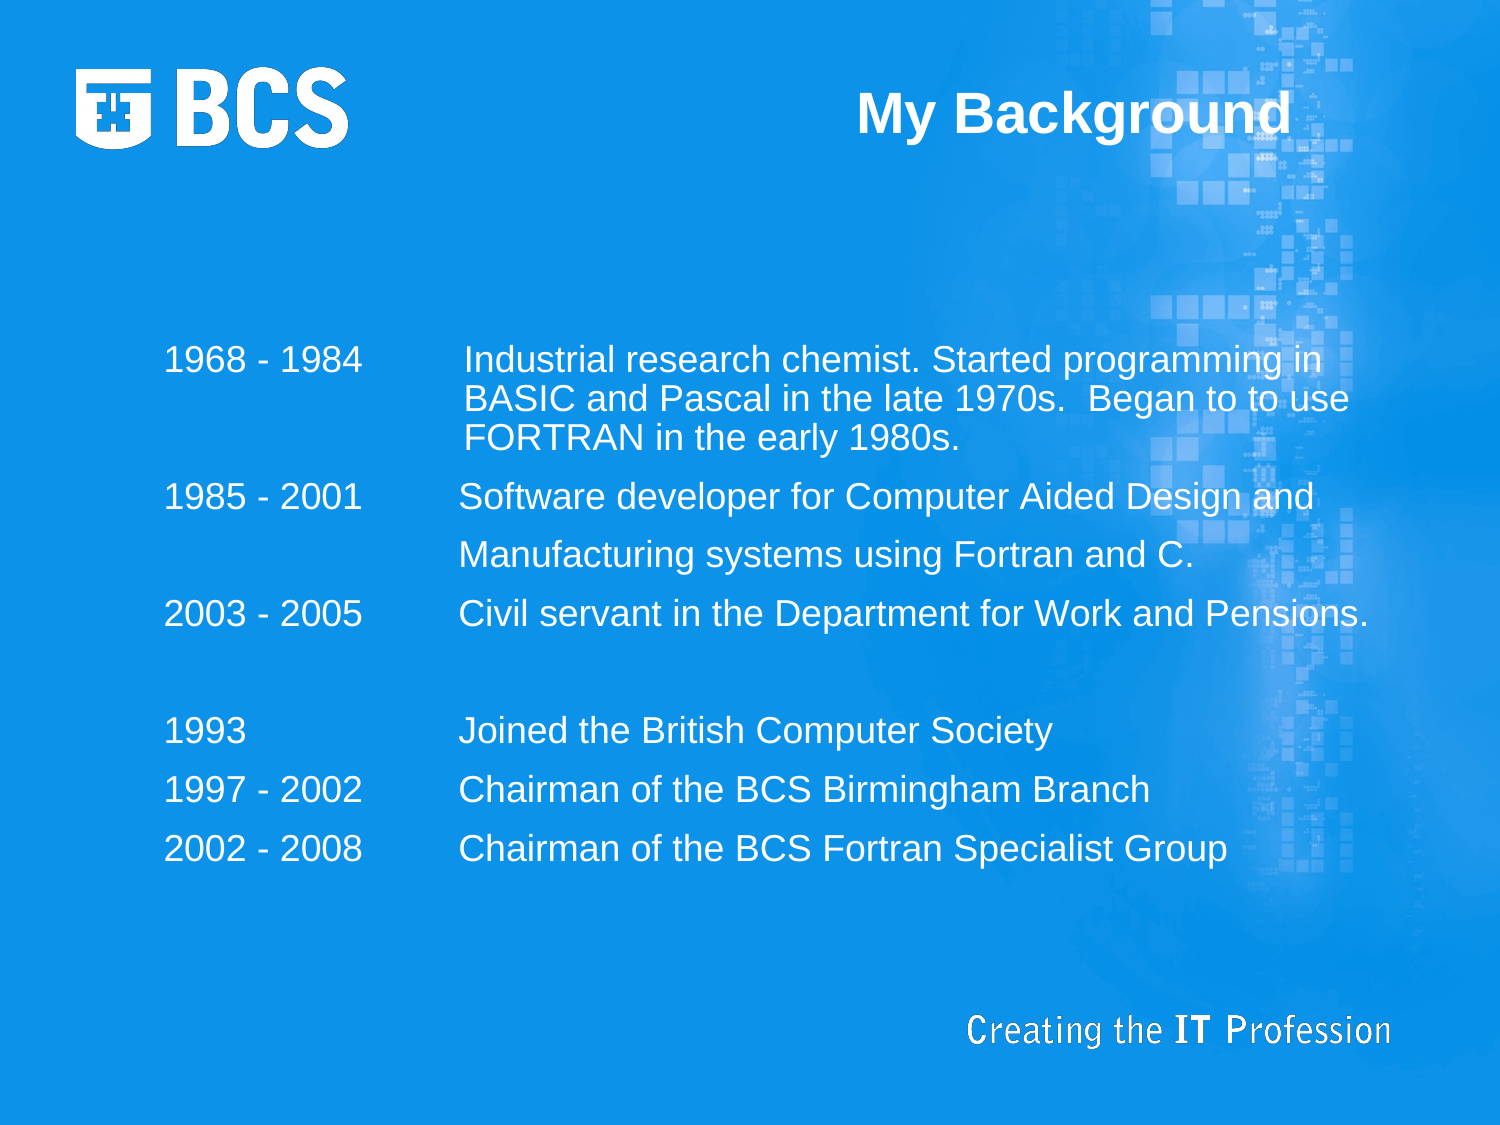

# My Background
1968 - 1984	Industrial research chemist. Started programming in 			BASIC and Pascal in the late 1970s. Began to to use 			FORTRAN in the early 1980s.
1985 - 2001		Software developer for Computer Aided Design and
				Manufacturing systems using Fortran and C.
2003 - 2005		Civil servant in the Department for Work and Pensions.
1993			Joined the British Computer Society
1997 - 2002		Chairman of the BCS Birmingham Branch
2002 - 2008		Chairman of the BCS Fortran Specialist Group